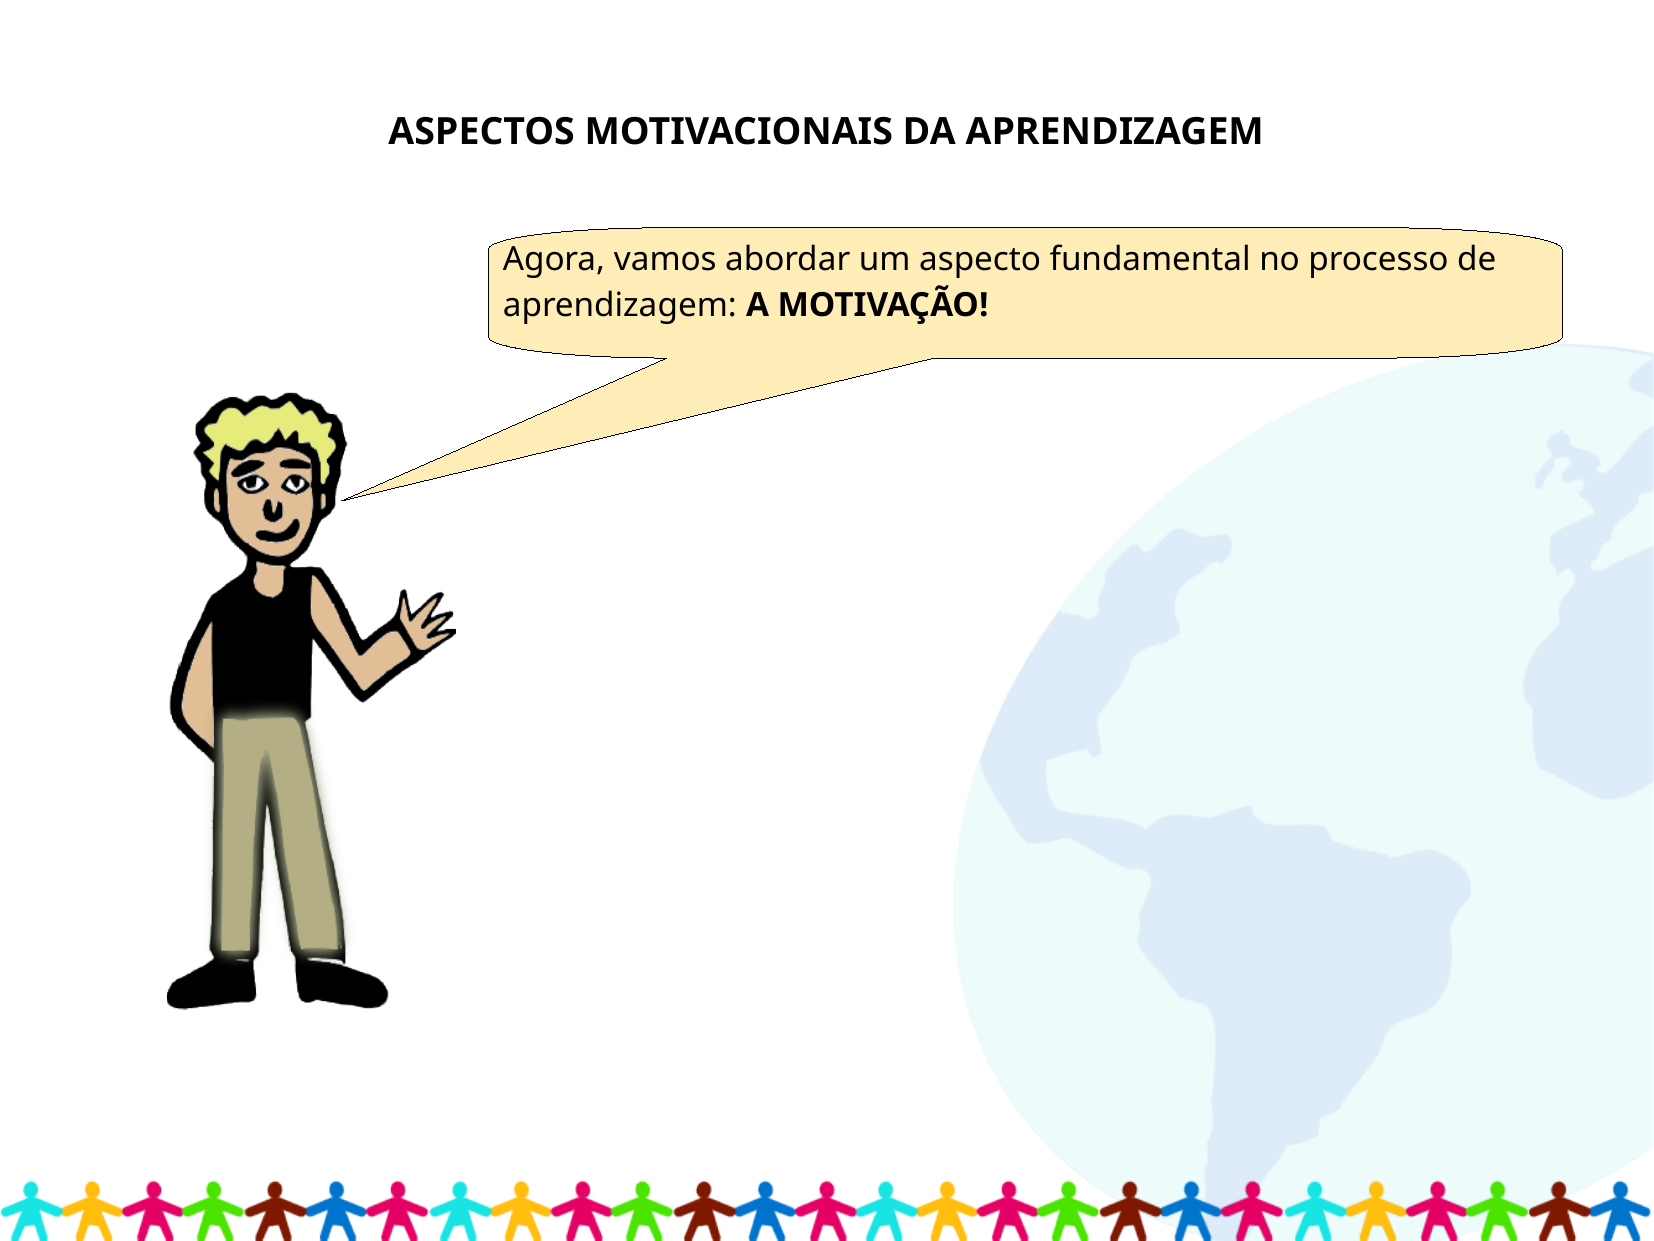

# ASPECTOS MOTIVACIONAIS DA APRENDIZAGEM
Agora, vamos abordar um aspecto fundamental no processo de aprendizagem: A MOTIVAÇÃO!